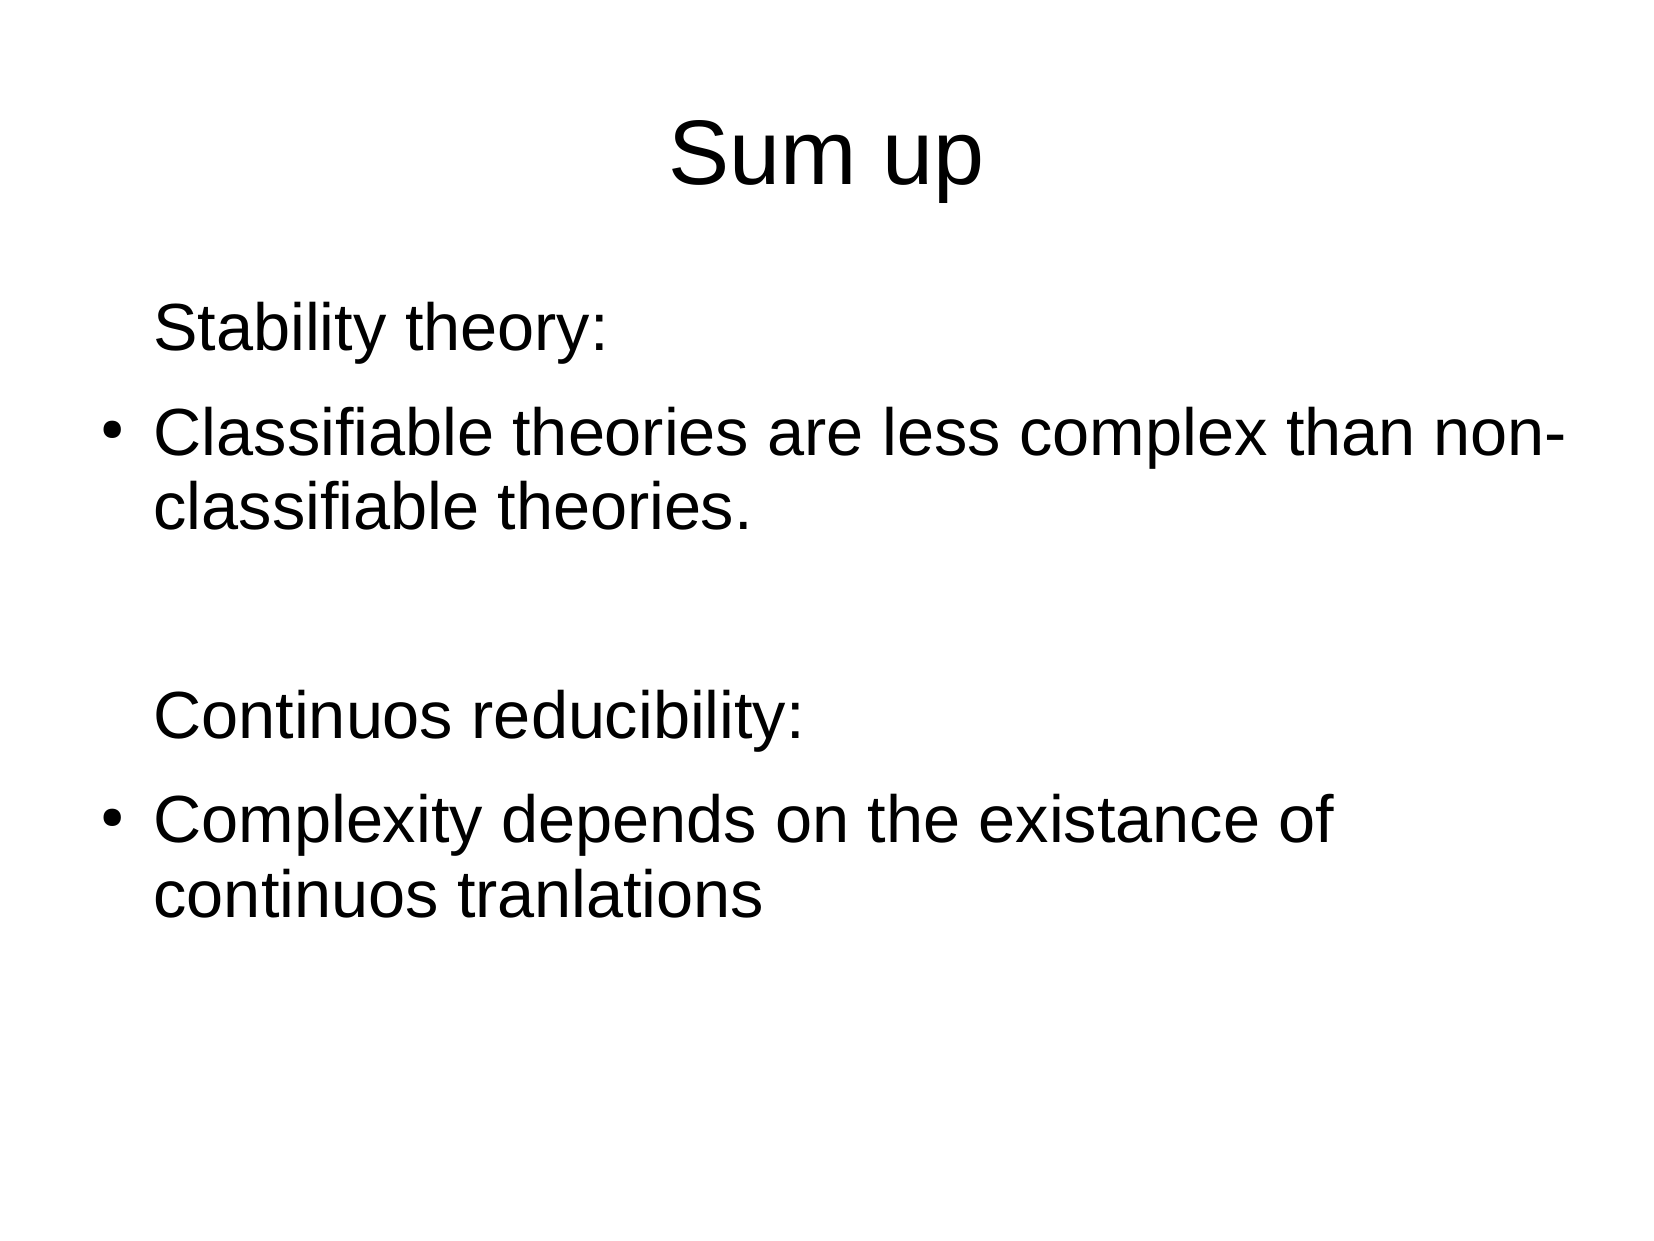

# Sum up
Stability theory:
Classifiable theories are less complex than non-classifiable theories.
Continuos reducibility:
Complexity depends on the existance of continuos tranlations